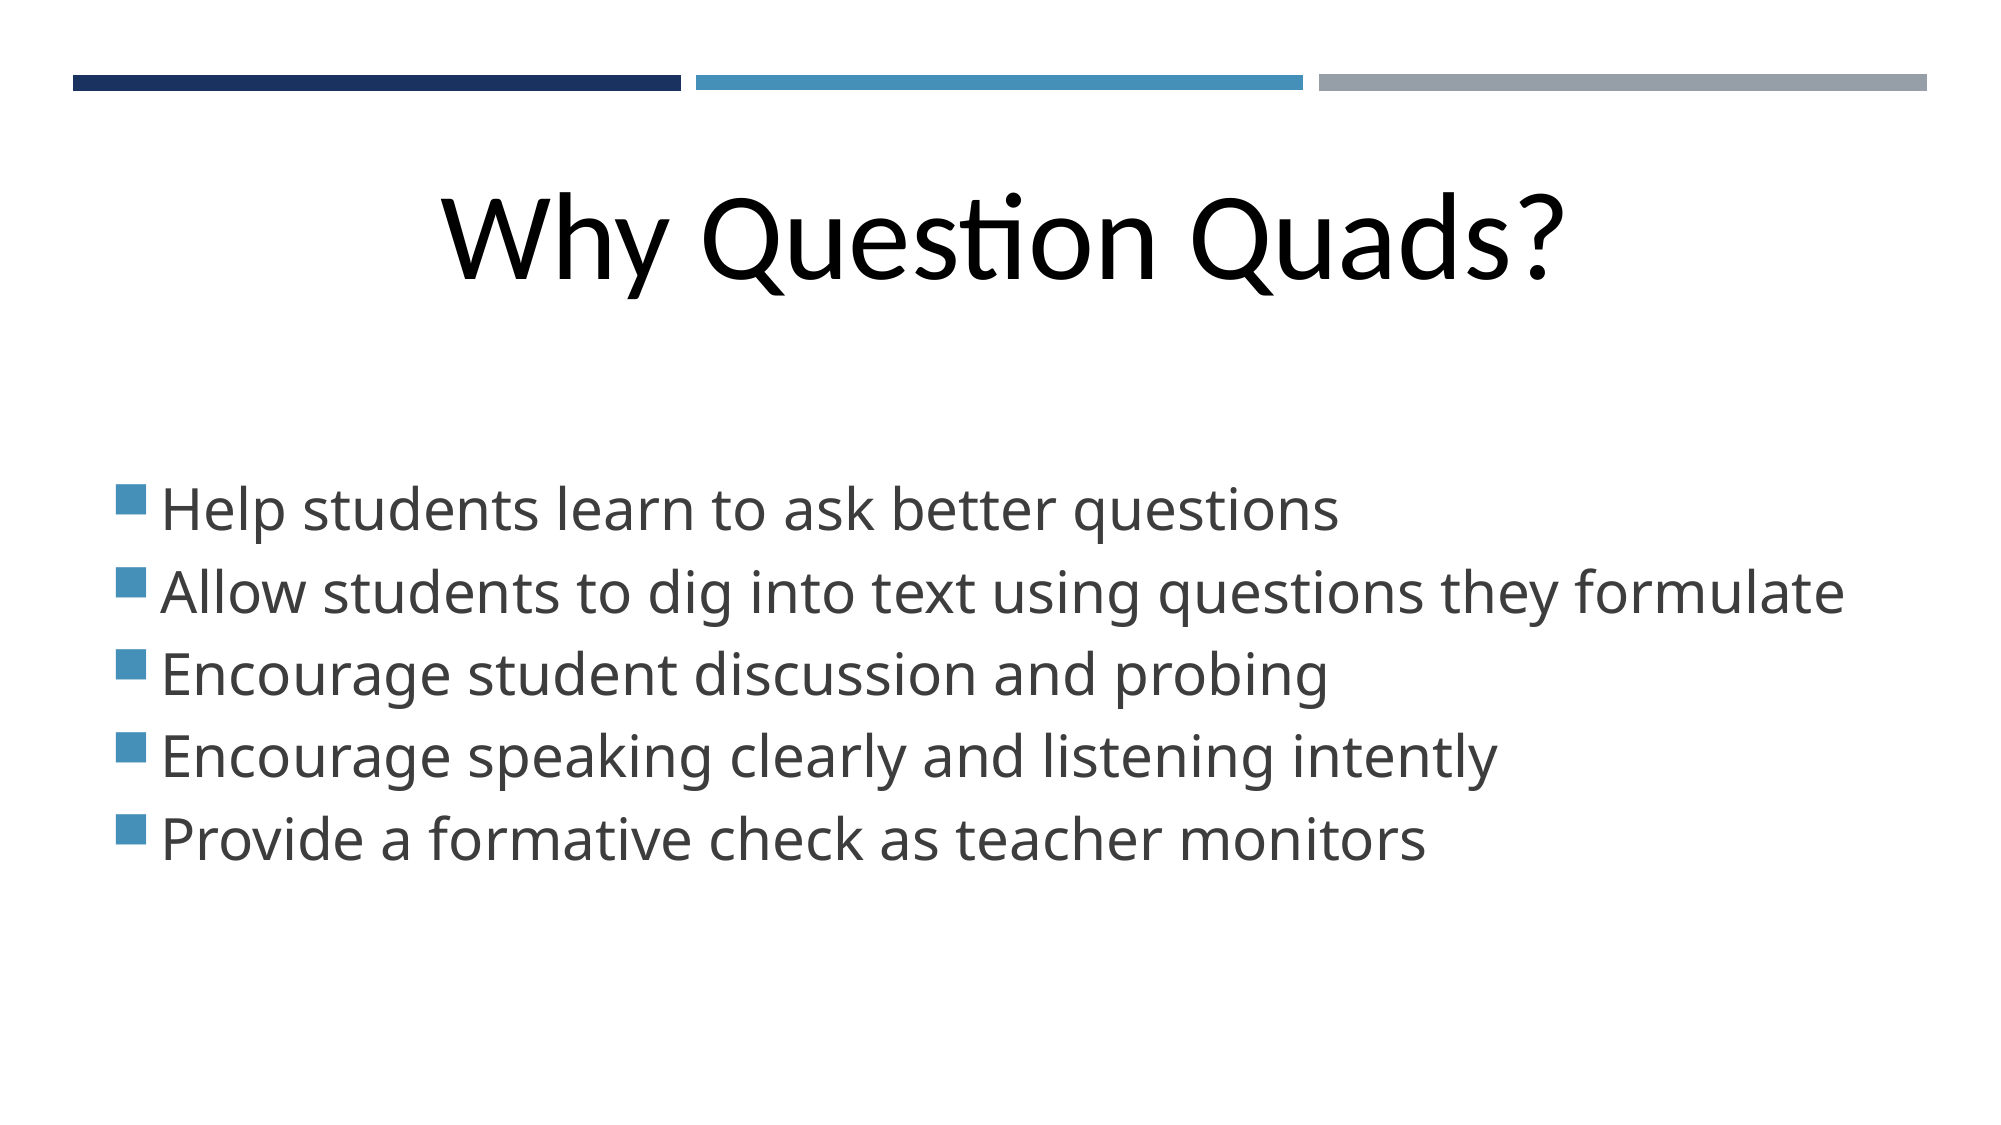

# Question quads
Why Question Quads?
Help students learn to ask better questions
Allow students to dig into text using questions they formulate
Encourage student discussion and probing
Encourage speaking clearly and listening intently
Provide a formative check as teacher monitors